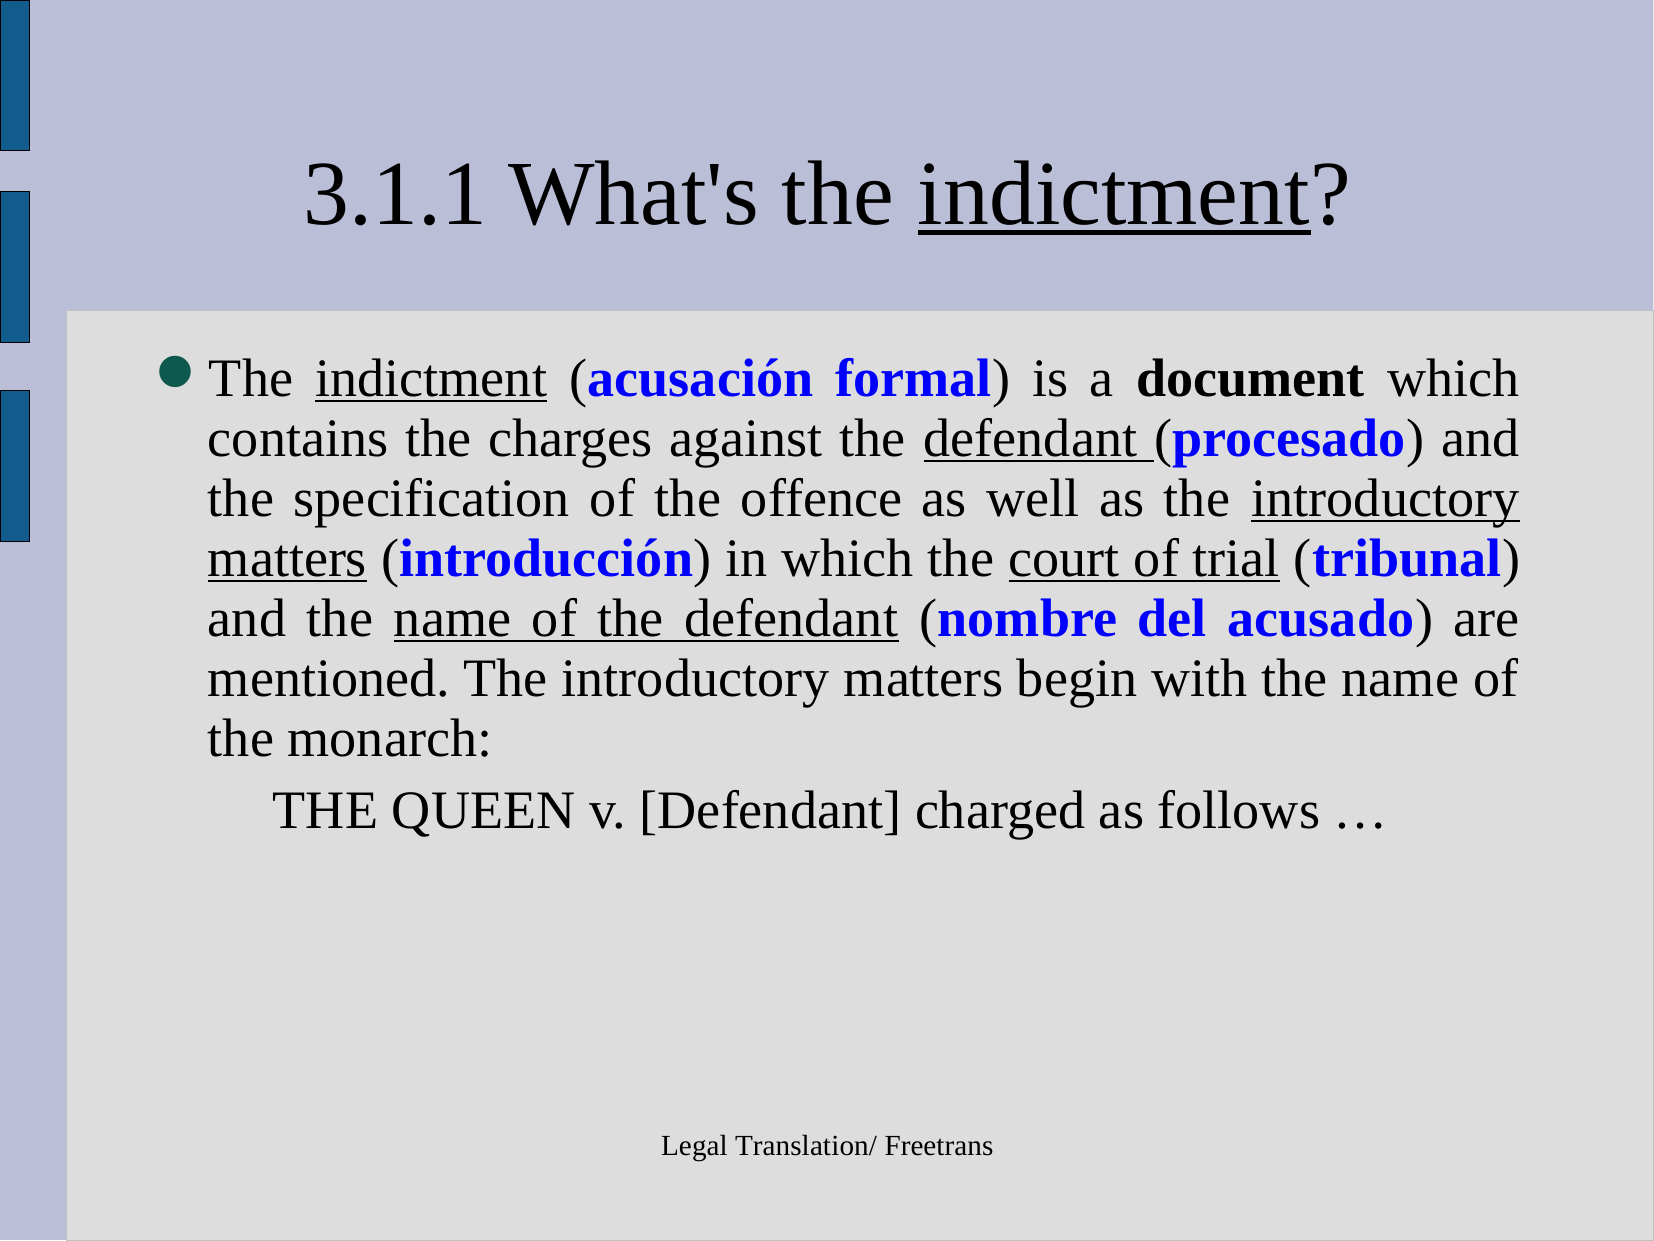

3.1.1 What's the indictment?
The indictment (acusación formal) is a document which contains the charges against the defendant (procesado) and the specification of the offence as well as the introductory matters (introducción) in which the court of trial (tribunal) and the name of the defendant (nombre del acusado) are mentioned. The introductory matters begin with the name of the monarch:
THE QUEEN v. [Defendant] charged as follows …
Legal Translation/ Freetrans